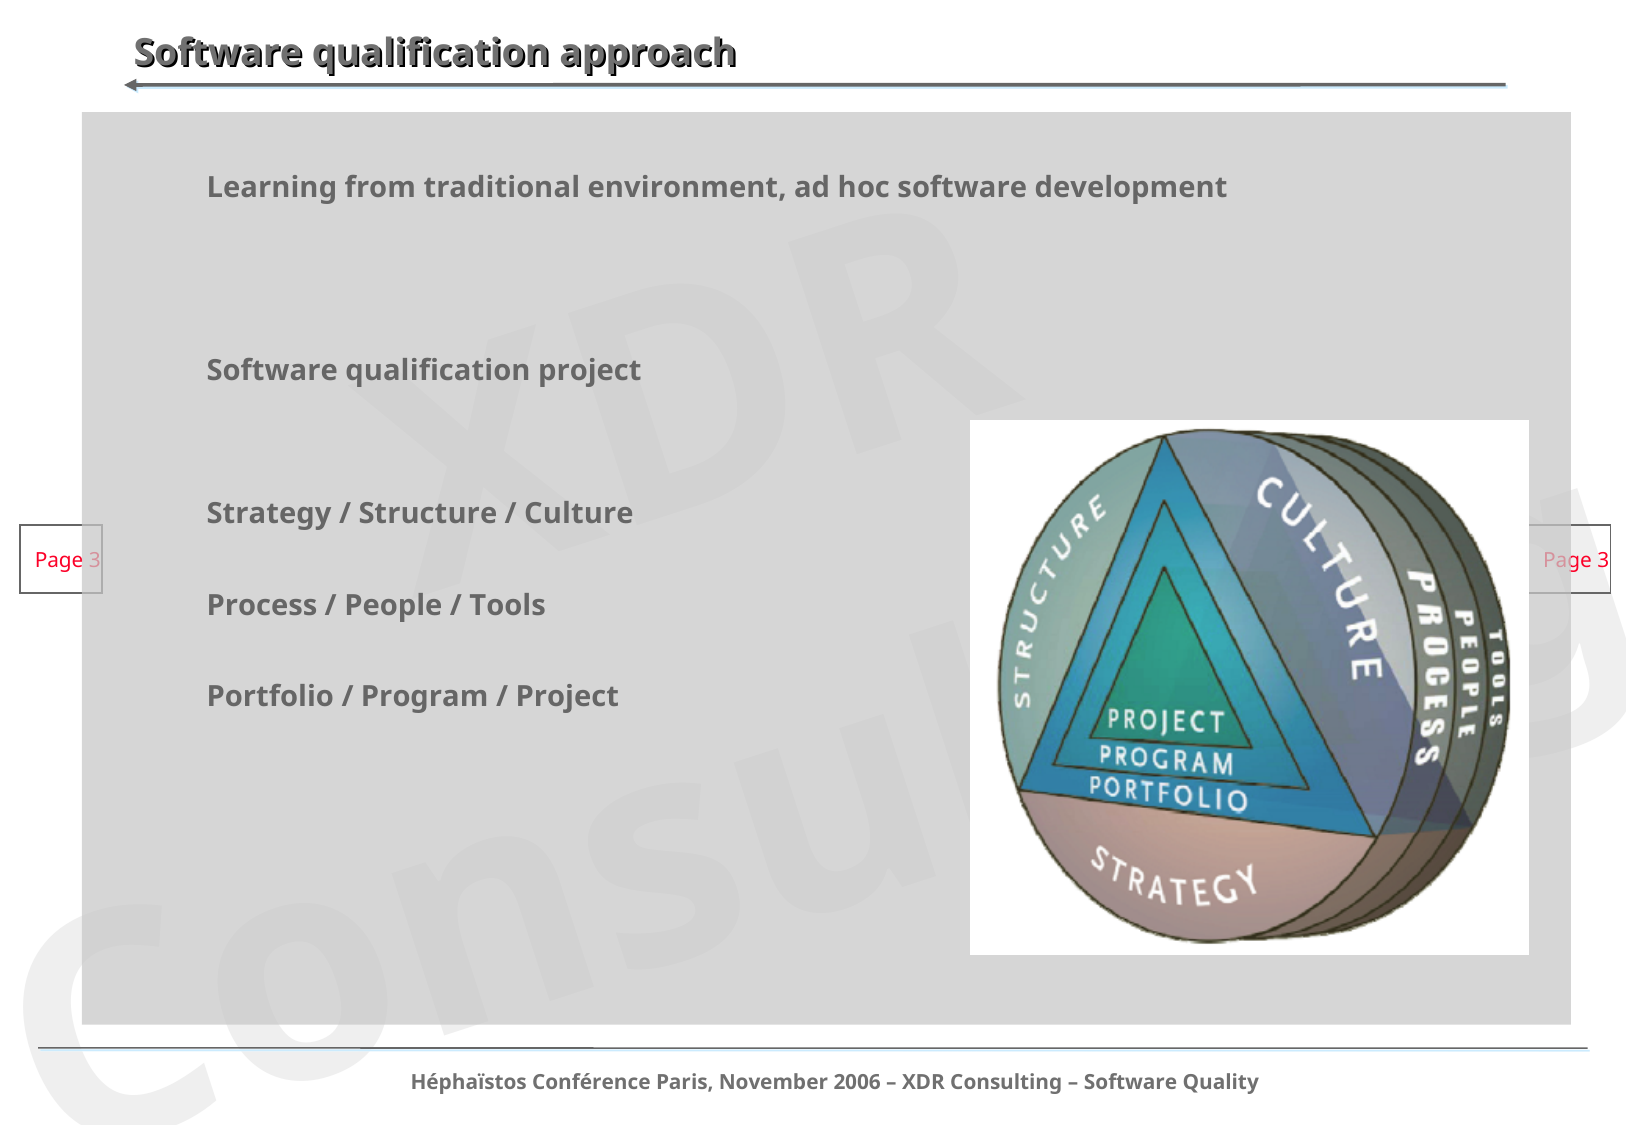

# Software qualification approach
Learning from traditional environment, ad hoc software development
Software qualification project
Strategy / Structure / Culture
Process / People / Tools
Portfolio / Program / Project